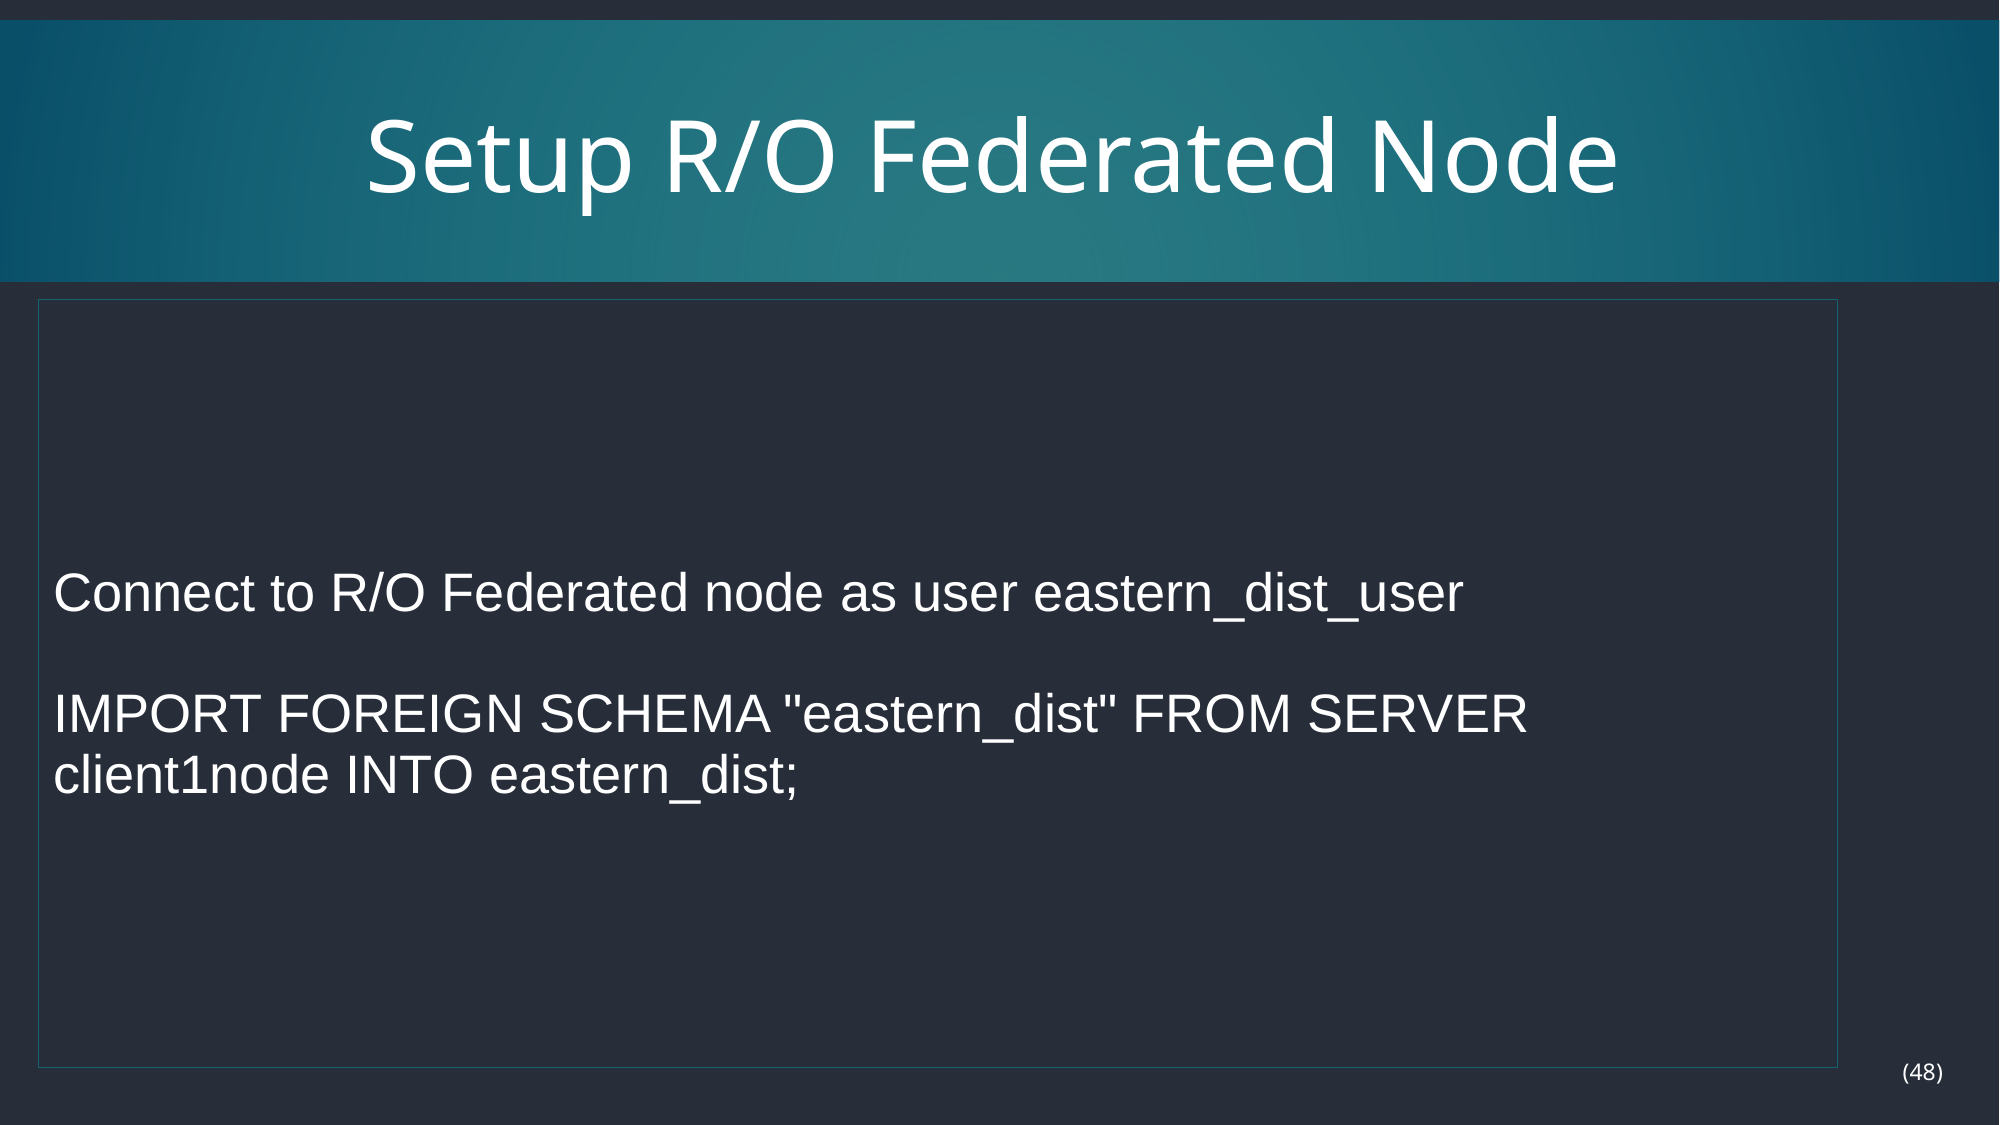

Setup R/O Federated Node
Connect to R/O Federated node as user eastern_dist_user
IMPORT FOREIGN SCHEMA "eastern_dist" FROM SERVER client1node INTO eastern_dist;